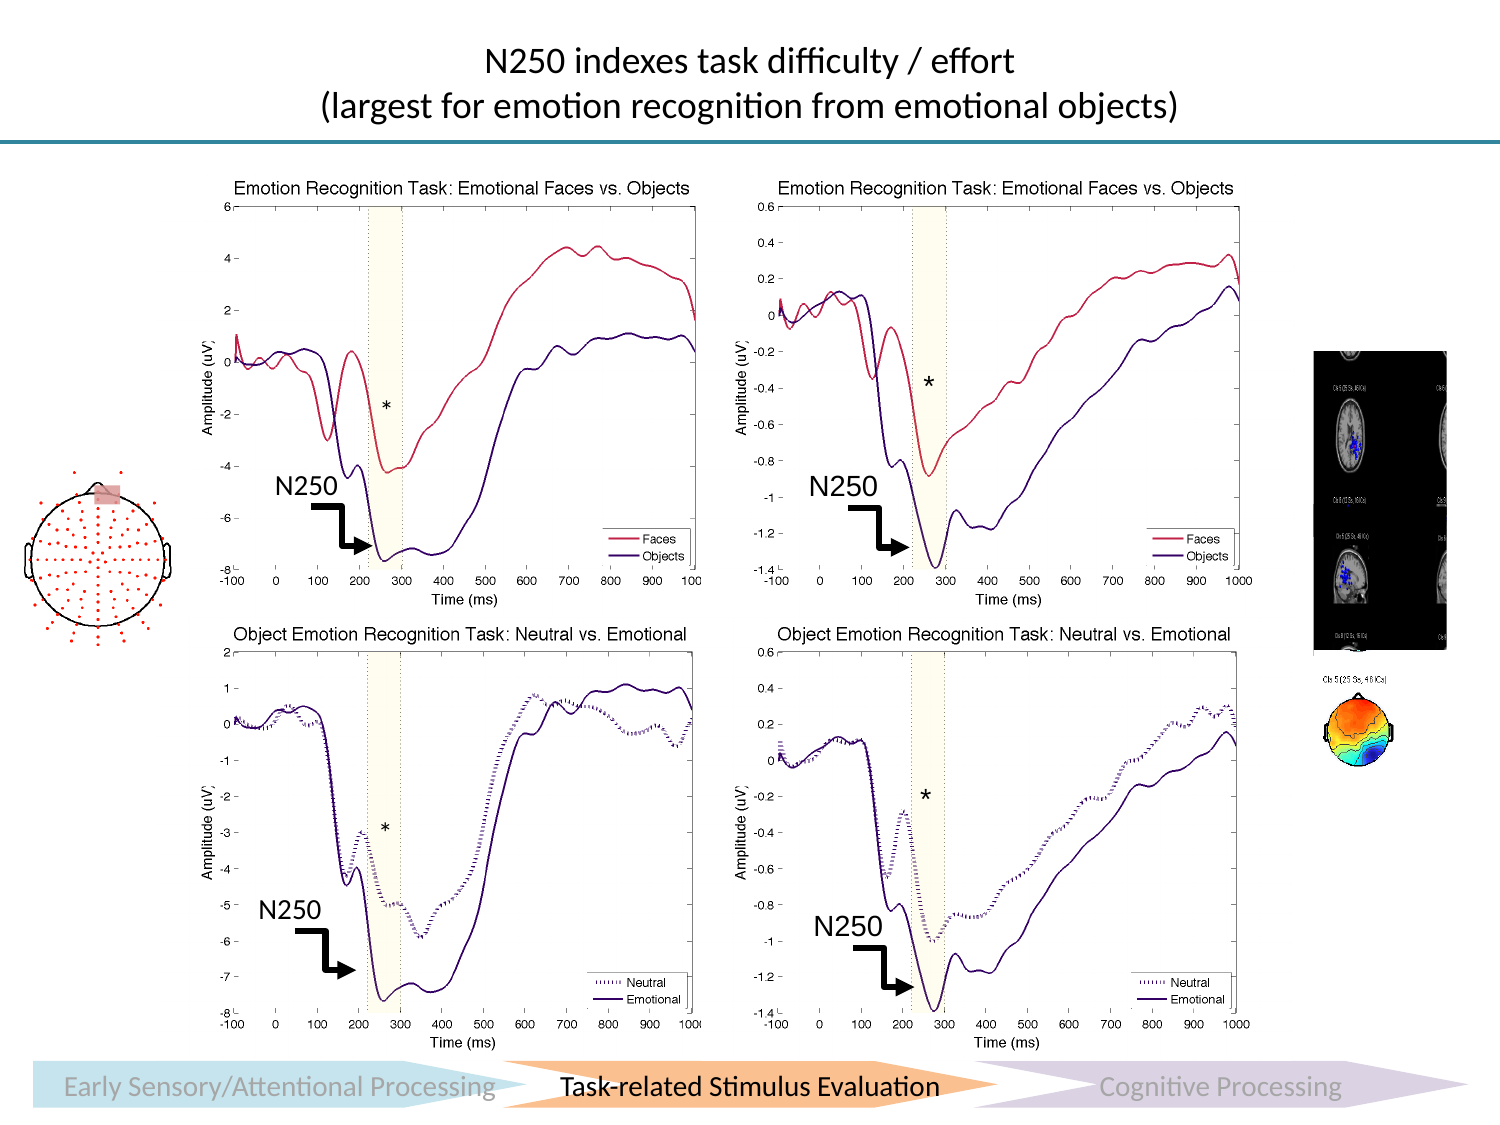

# N250 indexes task difficulty / effort (largest for emotion recognition from emotional objects)
*
N250
*
N250
*
N250
*
N250
Early Sensory/Attentional Processing
Task-related Stimulus Evaluation
Cognitive Processing